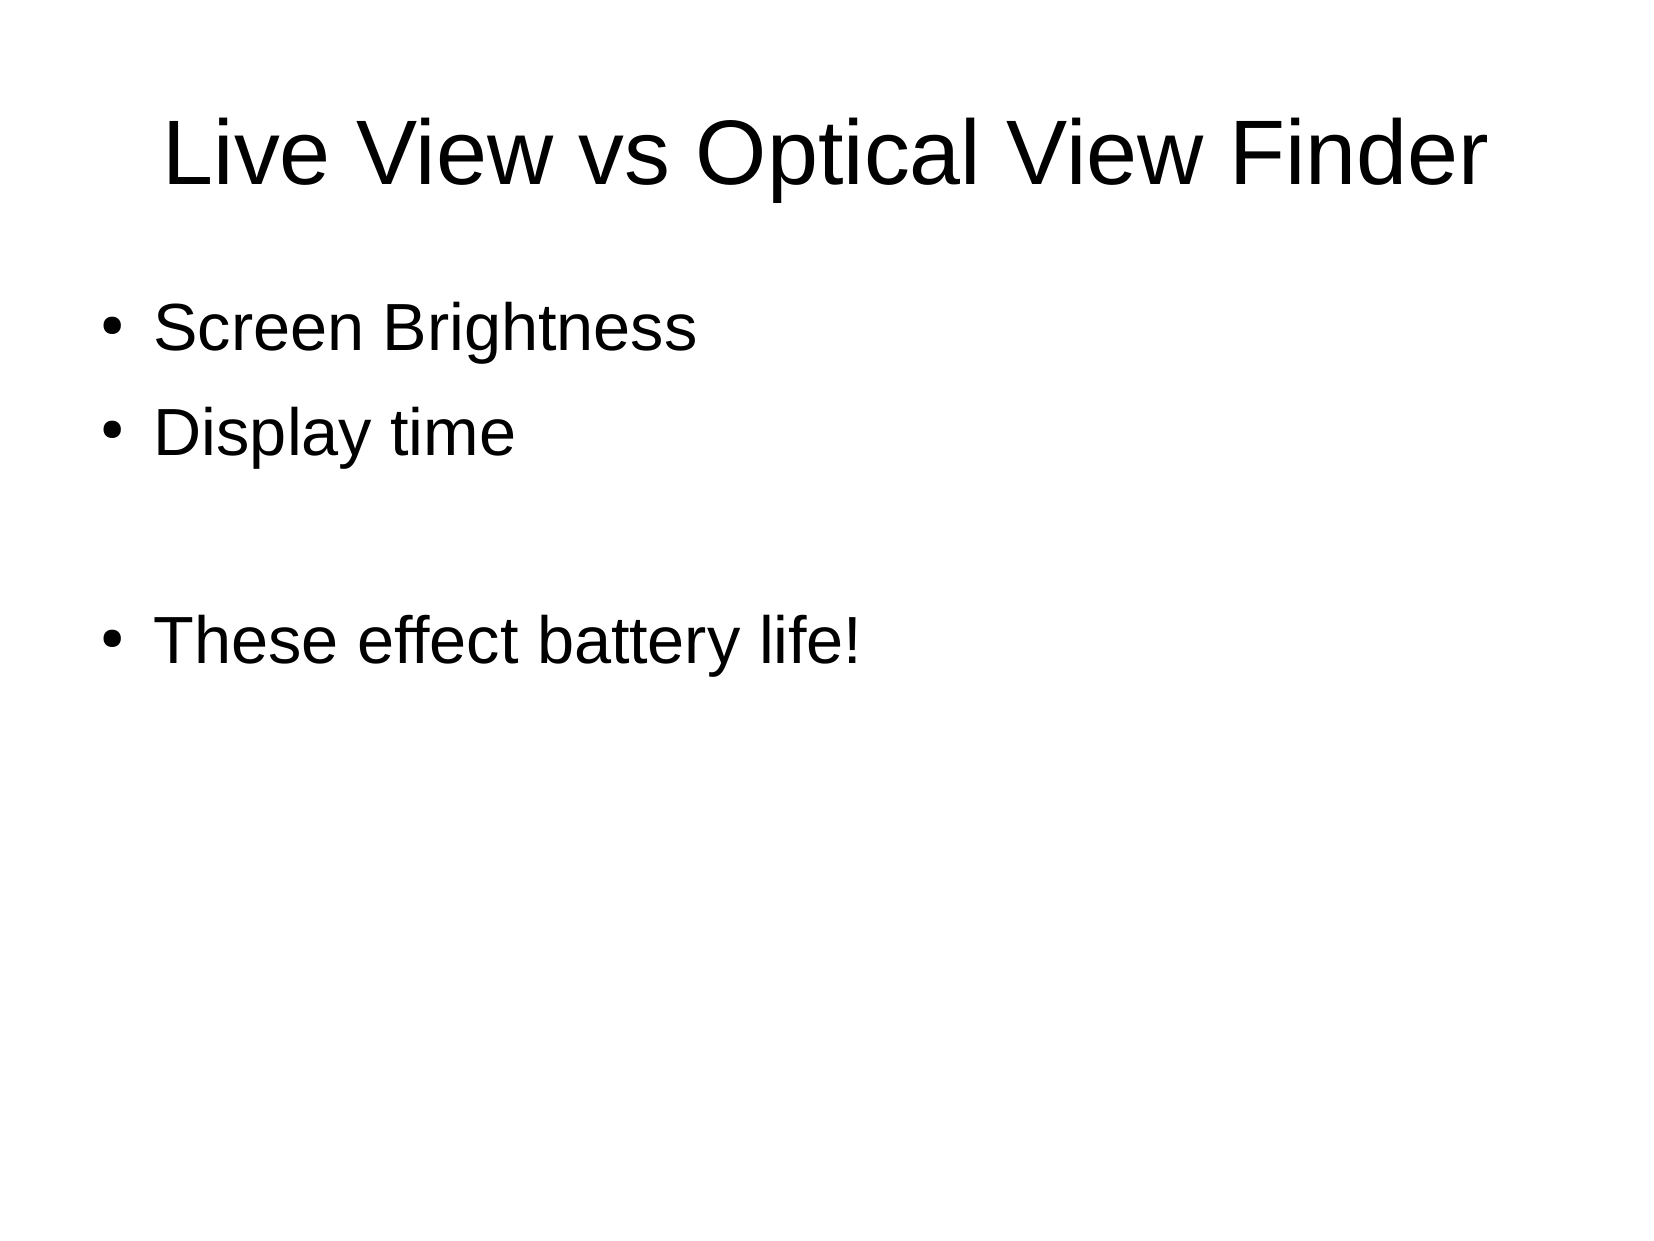

# Live View vs Optical View Finder
Screen Brightness
Display time
These effect battery life!